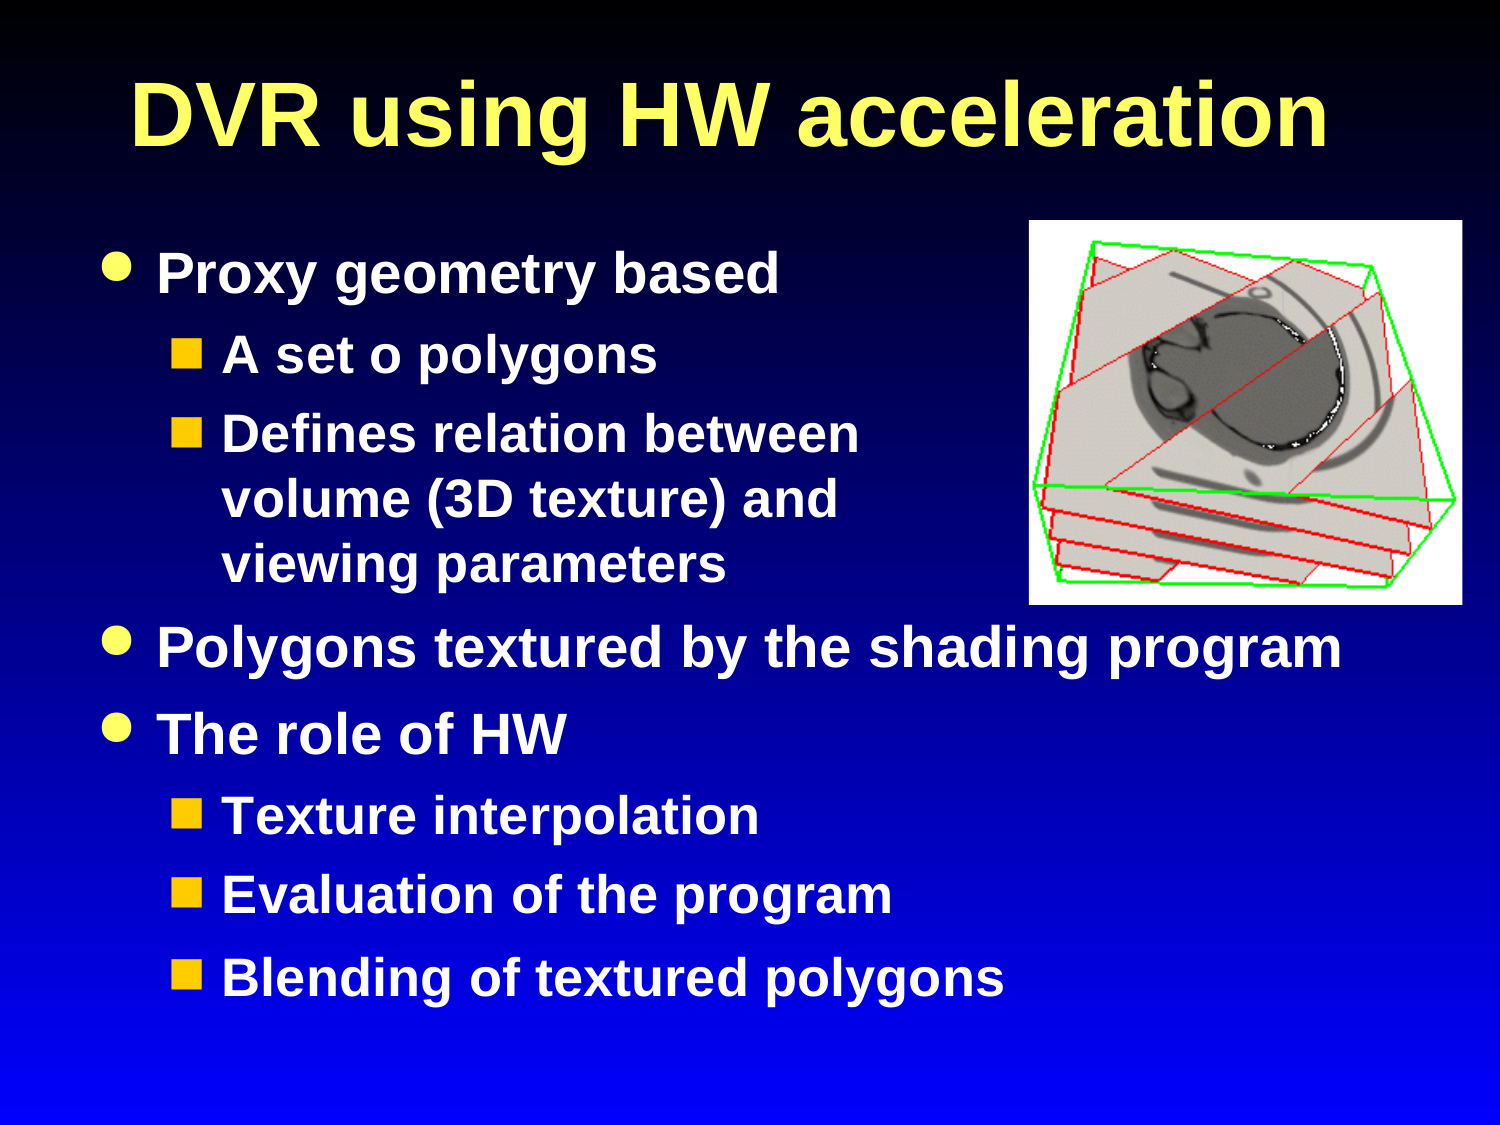

# DVR using HW acceleration
Proxy geometry based
A set o polygons
Defines relation between 			volume (3D texture) and 			viewing parameters
Polygons textured by the shading program
The role of HW
Texture interpolation
Evaluation of the program
Blending of textured polygons